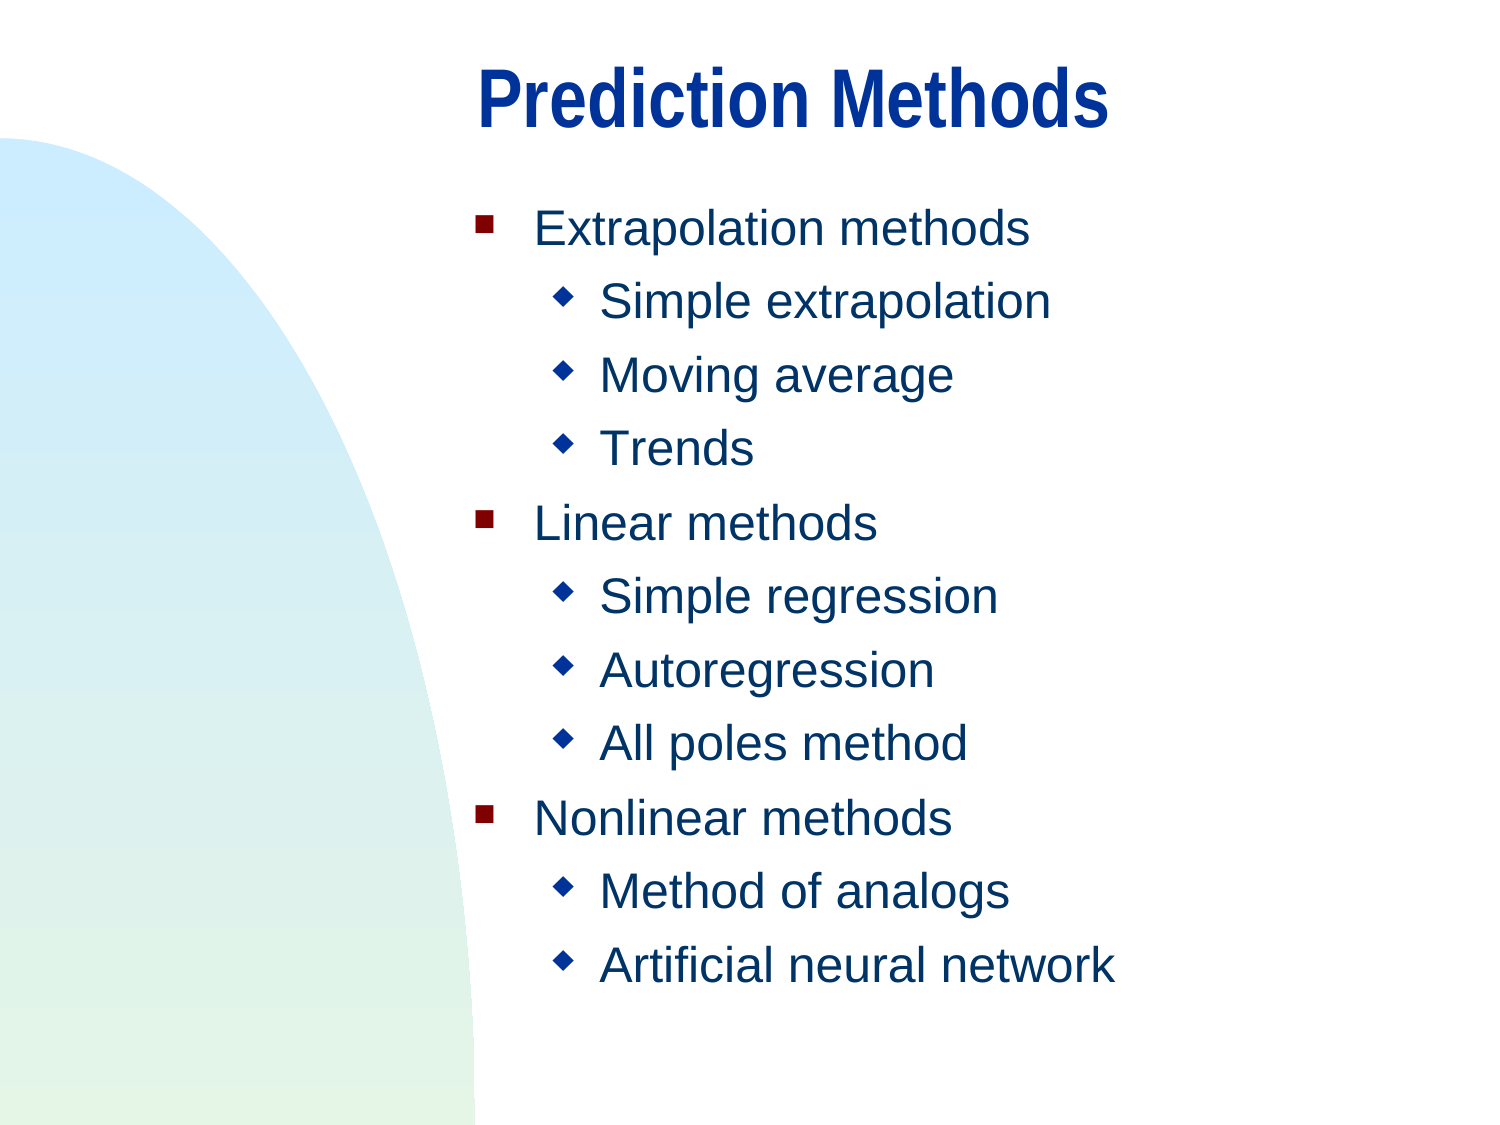

# Prediction Methods
Extrapolation methods
Simple extrapolation
Moving average
Trends
Linear methods
Simple regression
Autoregression
All poles method
Nonlinear methods
Method of analogs
Artificial neural network